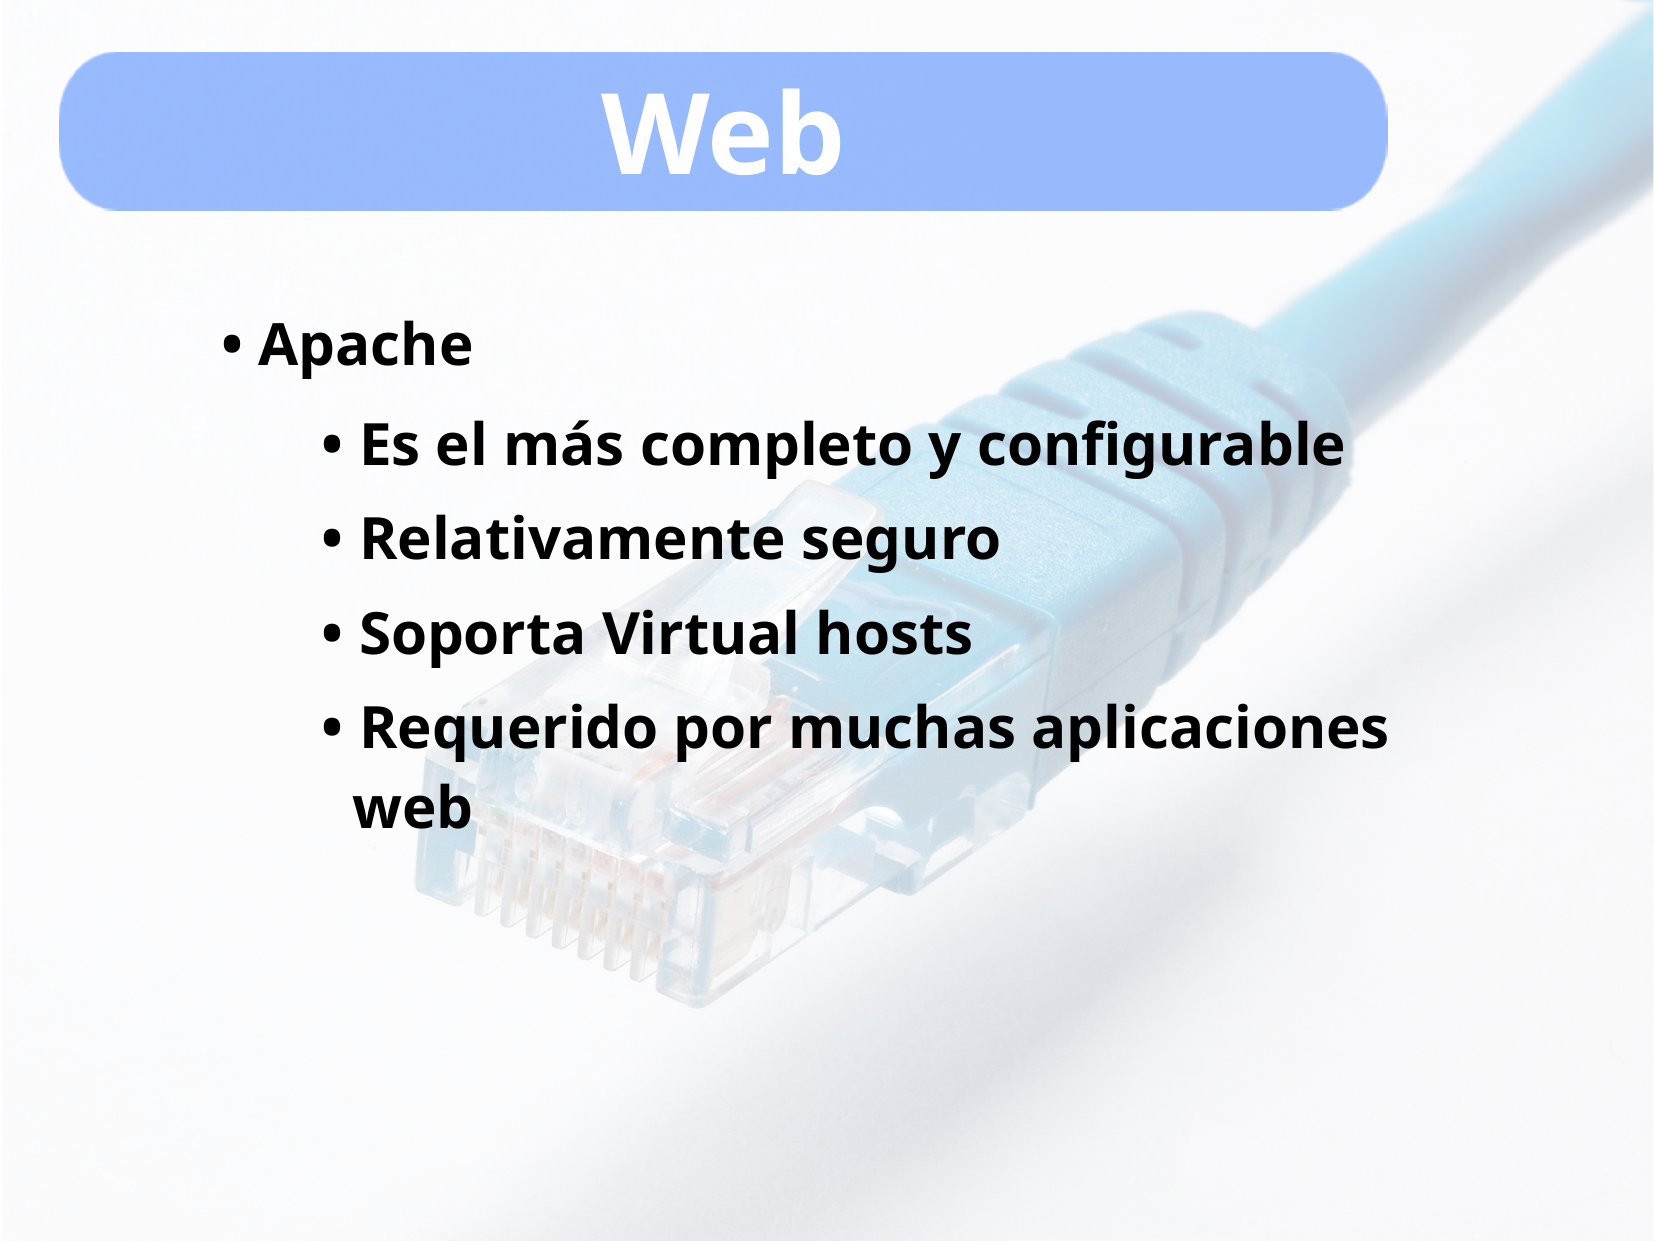

Web
• Apache
• Es el más completo y configurable
• Relativamente seguro
• Soporta Virtual hosts
• Requerido por muchas aplicaciones
 web